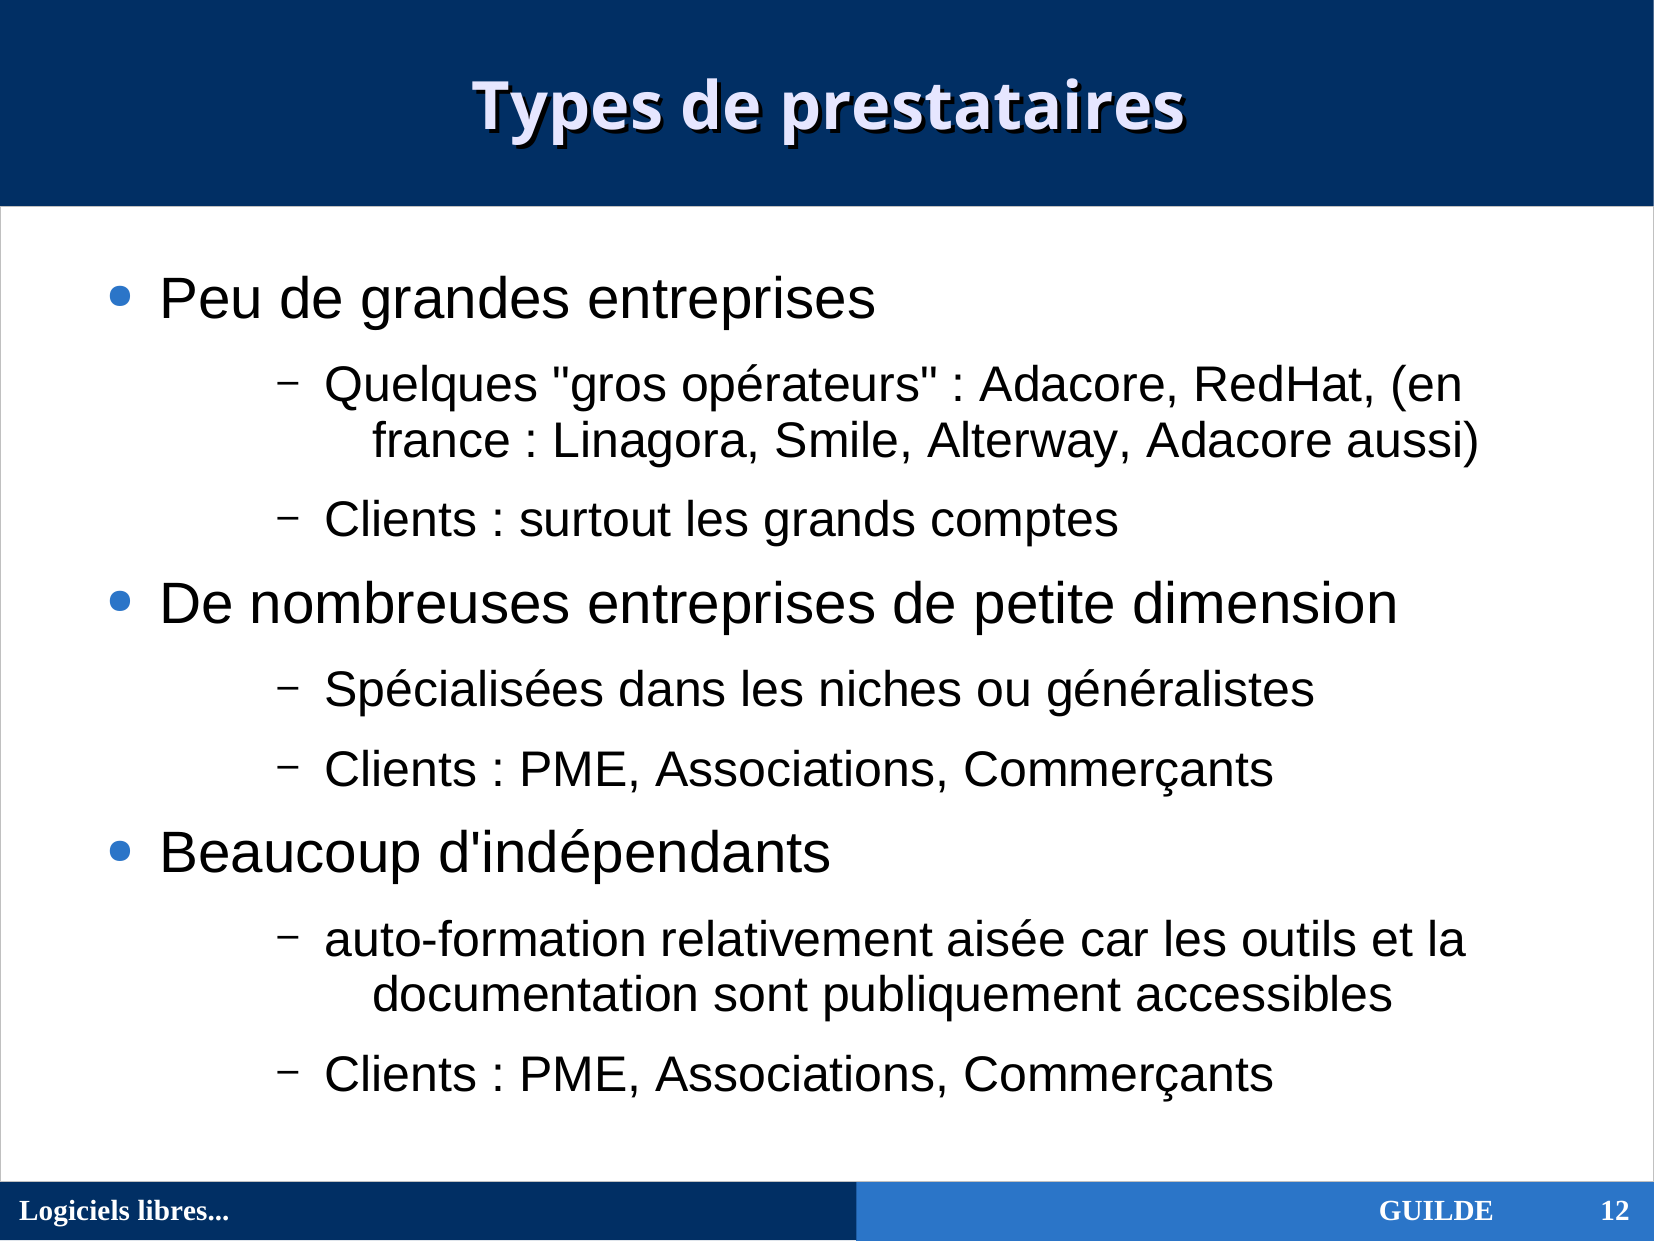

# Types de prestataires
Peu de grandes entreprises
Quelques "gros opérateurs" : Adacore, RedHat, (en france : Linagora, Smile, Alterway, Adacore aussi)
Clients : surtout les grands comptes
De nombreuses entreprises de petite dimension
Spécialisées dans les niches ou généralistes
Clients : PME, Associations, Commerçants
Beaucoup d'indépendants
auto-formation relativement aisée car les outils et la documentation sont publiquement accessibles
Clients : PME, Associations, Commerçants
12